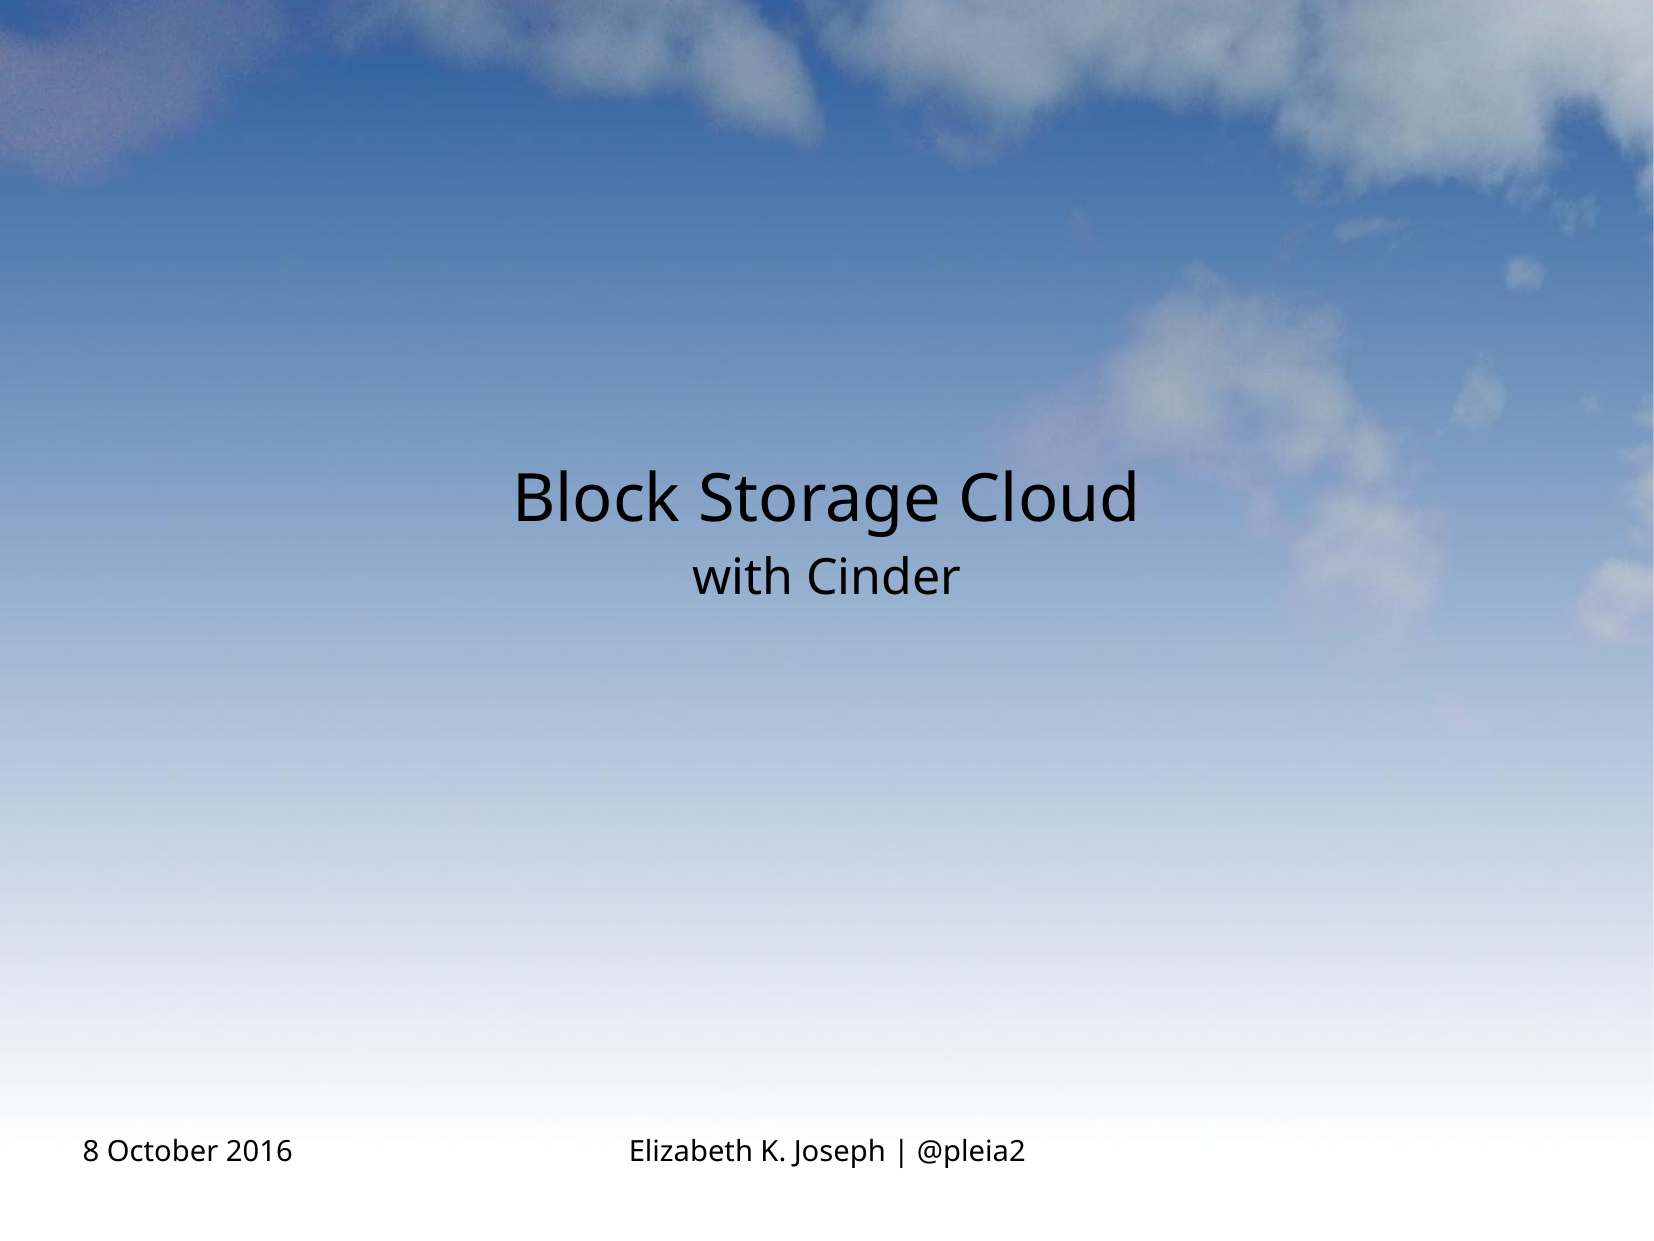

# Block Storage Cloud
with Cinder
8 October 2016
Elizabeth K. Joseph | @pleia2